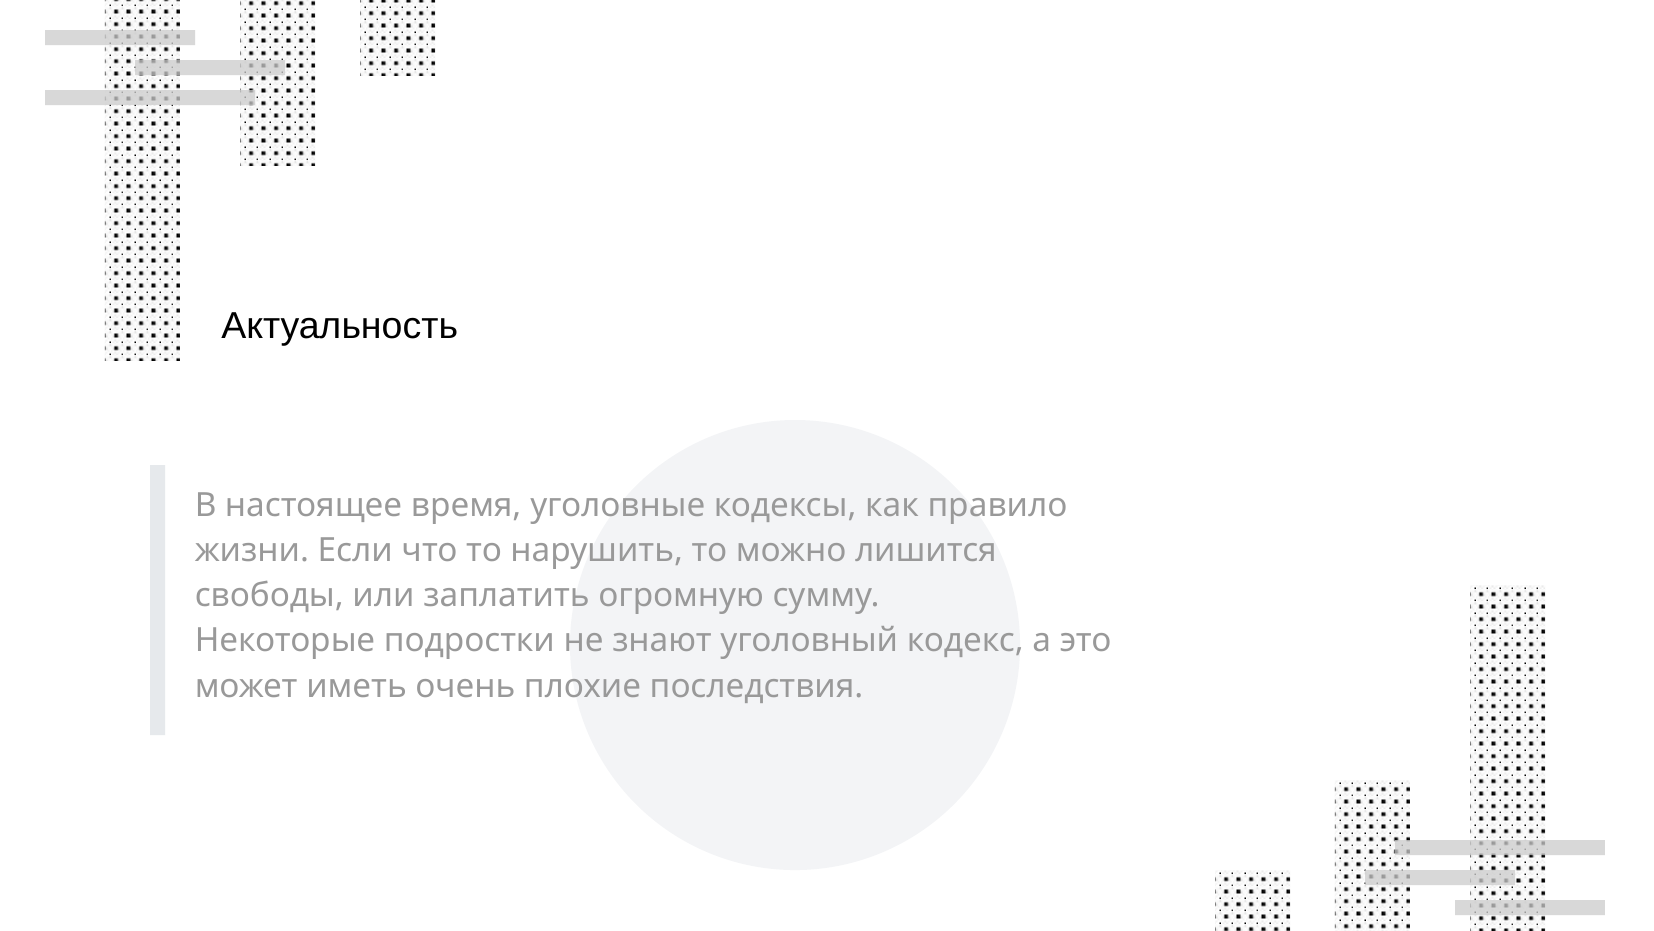

Актуальность
В настоящее время, уголовные кодексы, как правило жизни. Если что то нарушить, то можно лишится свободы, или заплатить огромную сумму.
Некоторые подростки не знают уголовный кодекс, а это может иметь очень плохие последствия.